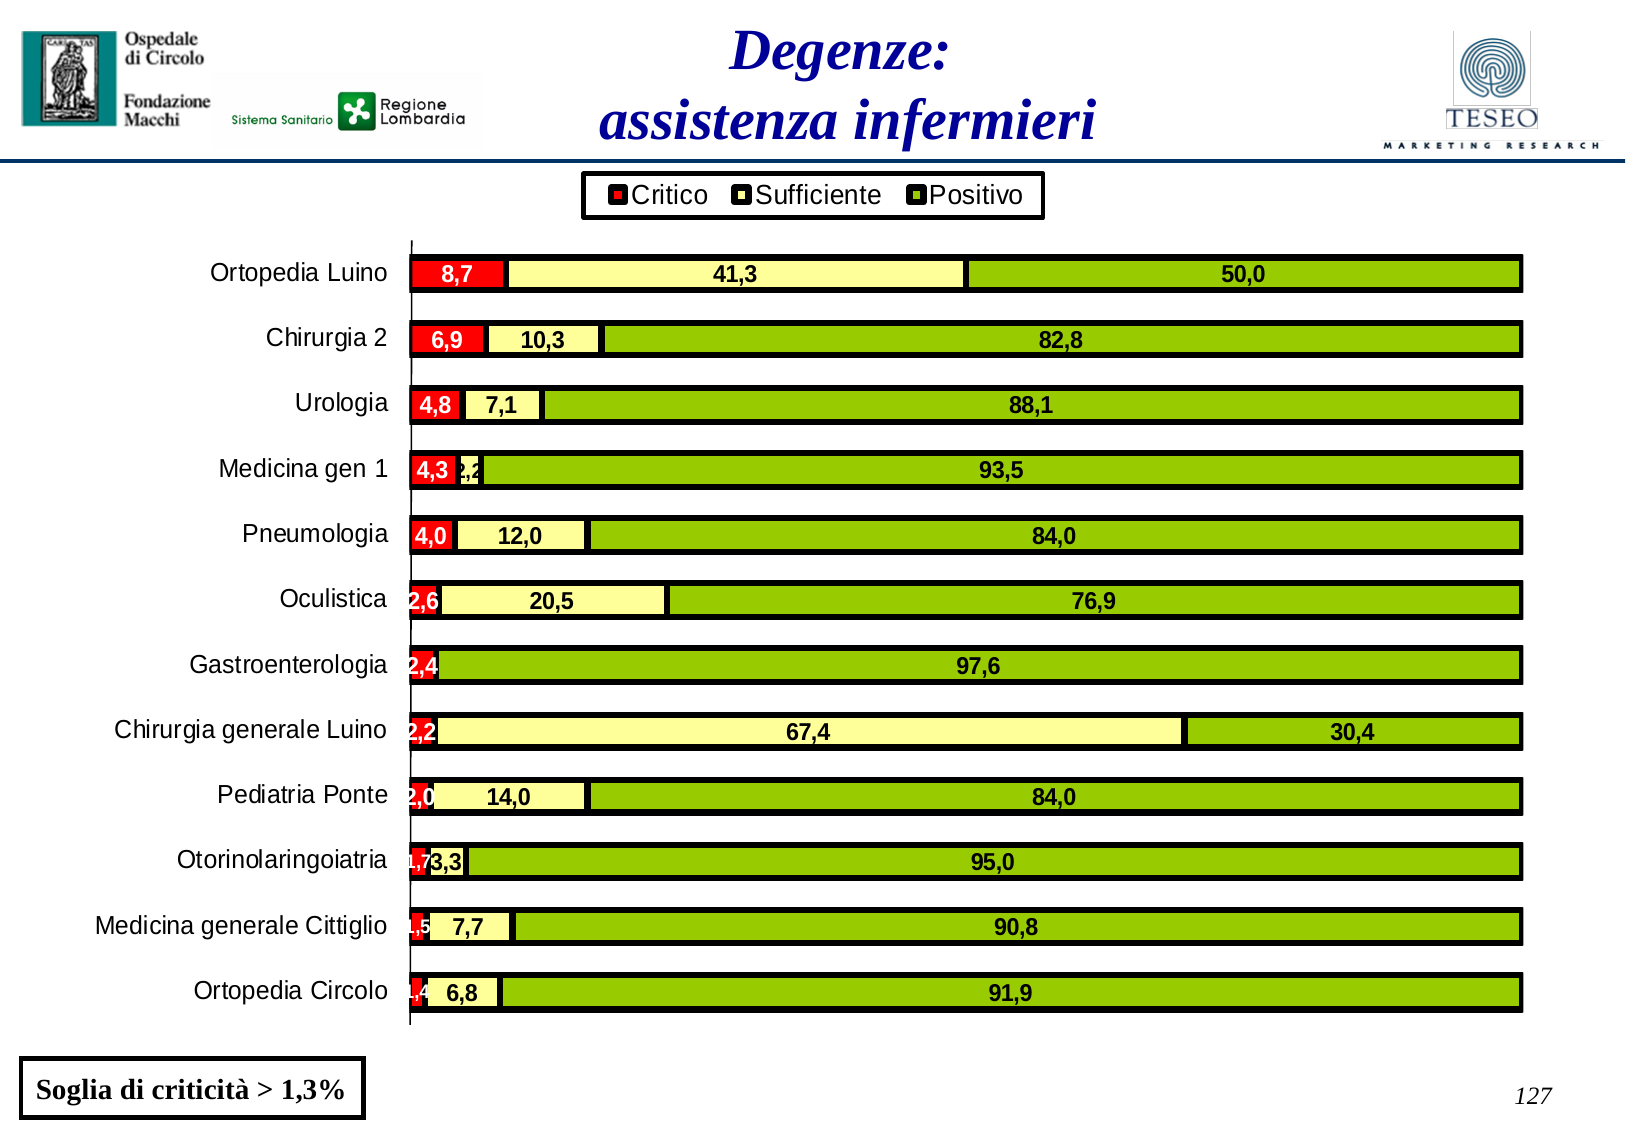

Degenze:
assistenza infermieri
Soglia di criticità > 1,3%